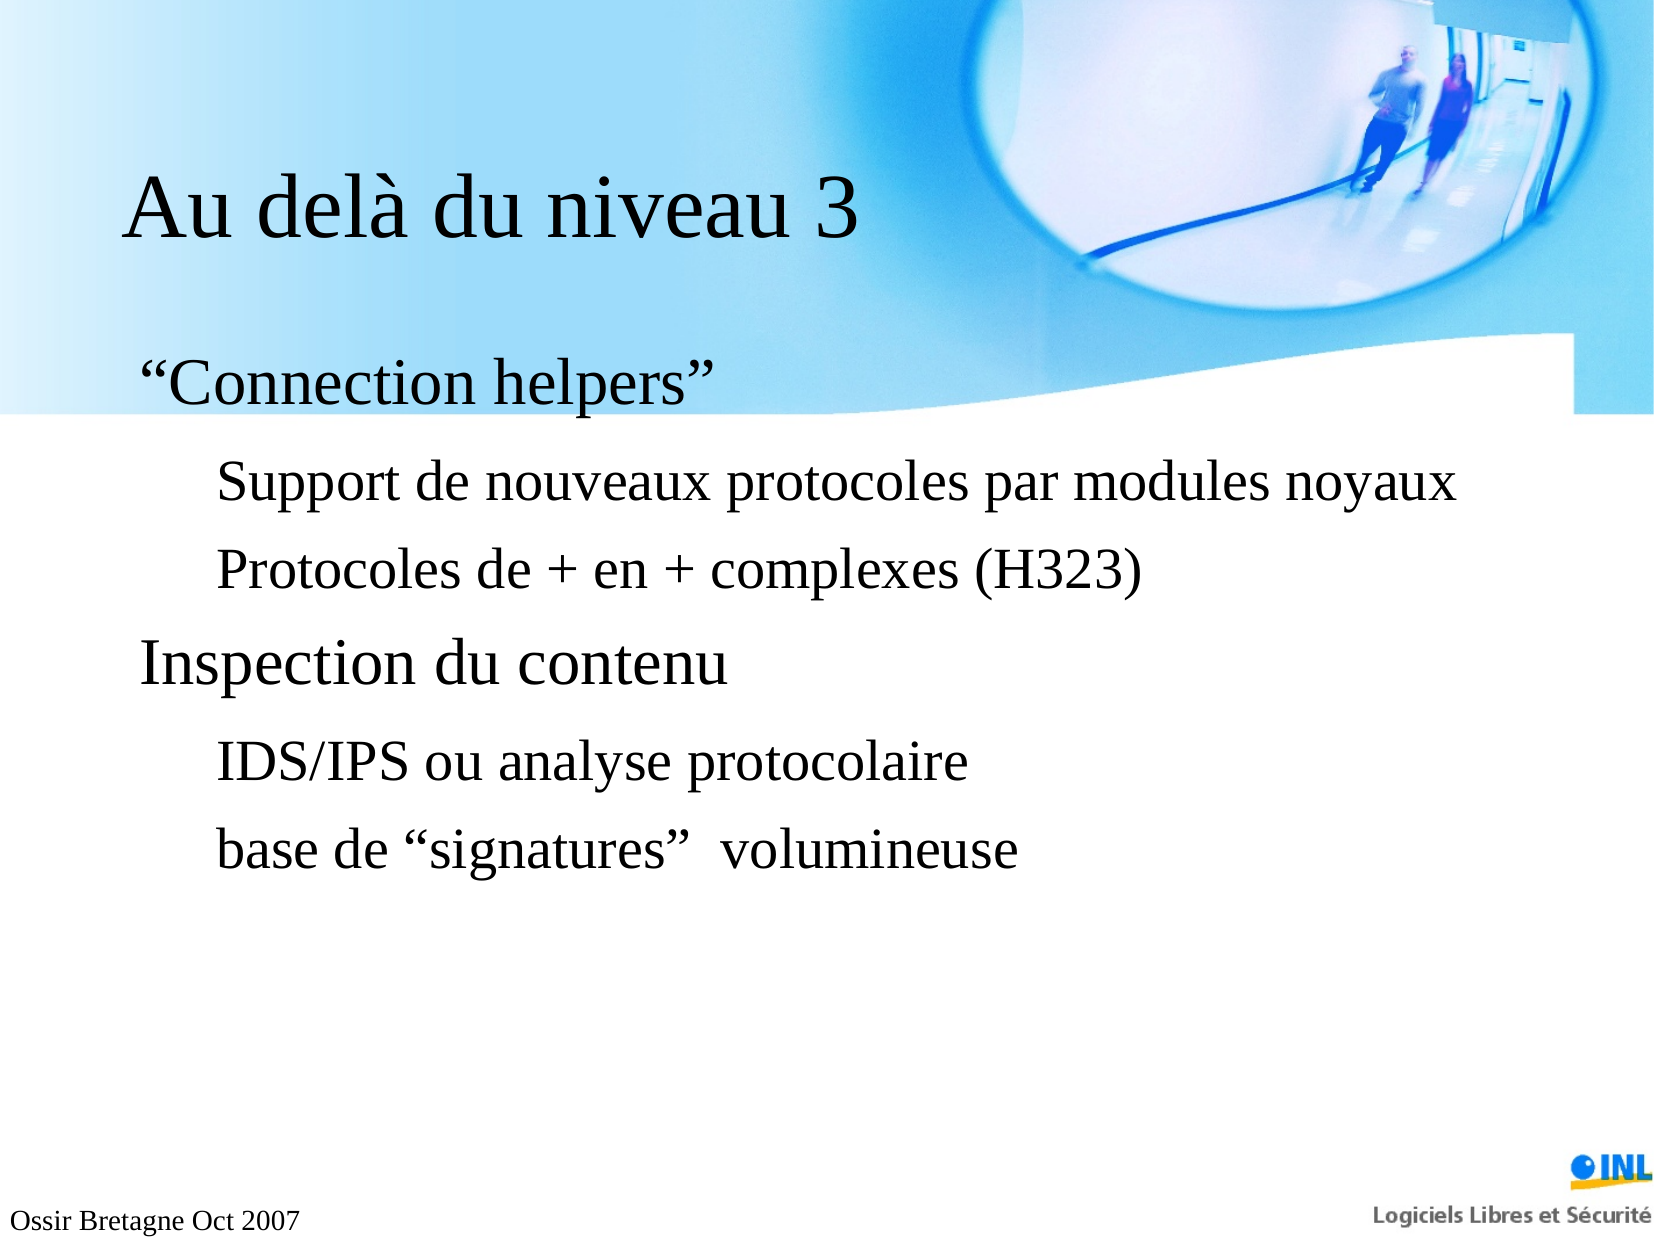

# Au delà du niveau 3
“Connection helpers”
Support de nouveaux protocoles par modules noyaux
Protocoles de + en + complexes (H323)
Inspection du contenu
IDS/IPS ou analyse protocolaire
base de “signatures” volumineuse